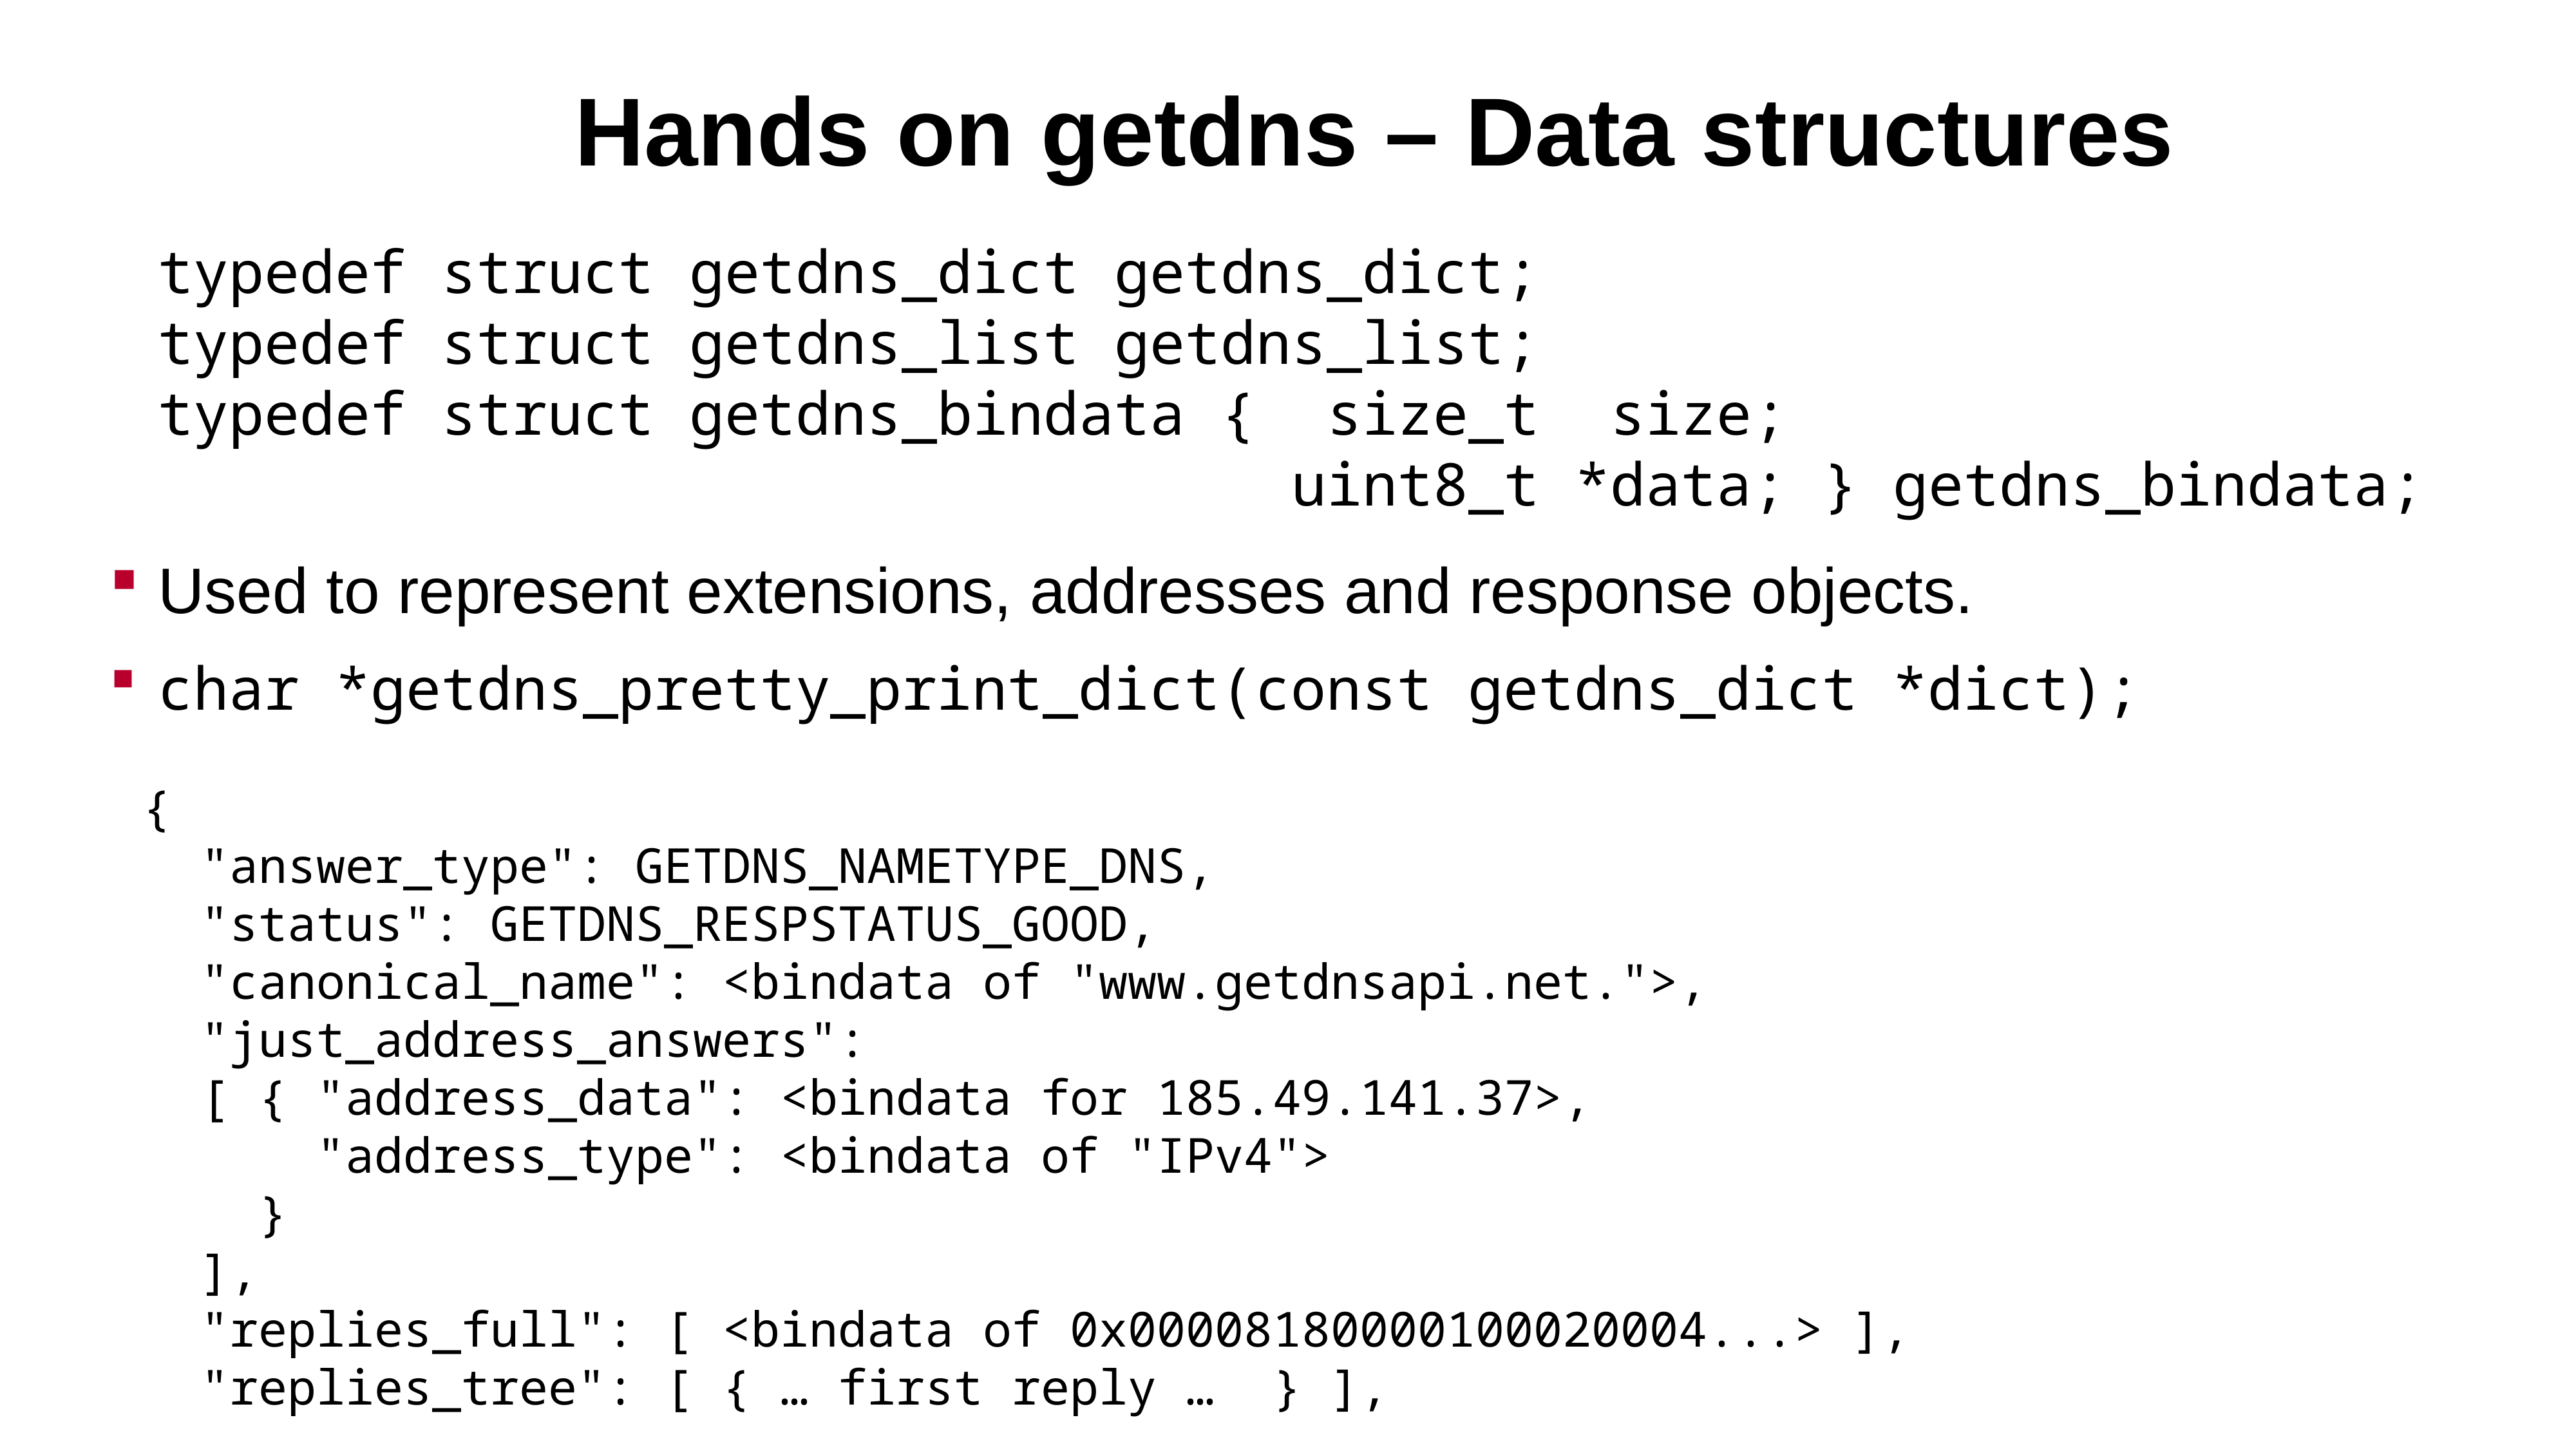

# Hands on getdns – Data structures
typedef struct getdns_dict getdns_dict;
typedef struct getdns_list getdns_list;
typedef struct getdns_bindata { size_t size;
 uint8_t *data; } getdns_bindata;
Used to represent extensions, addresses and response objects.
char *getdns_pretty_print_dict(const getdns_dict *dict);
{
 "answer_type": GETDNS_NAMETYPE_DNS,
 "status": GETDNS_RESPSTATUS_GOOD,
 "canonical_name": <bindata of "www.getdnsapi.net.">,
 "just_address_answers":
 [ { "address_data": <bindata for 185.49.141.37>,
 "address_type": <bindata of "IPv4">
 }
 ],
 "replies_full": [ <bindata of 0x00008180000100020004...> ],
 "replies_tree": [ { … first reply … } ],